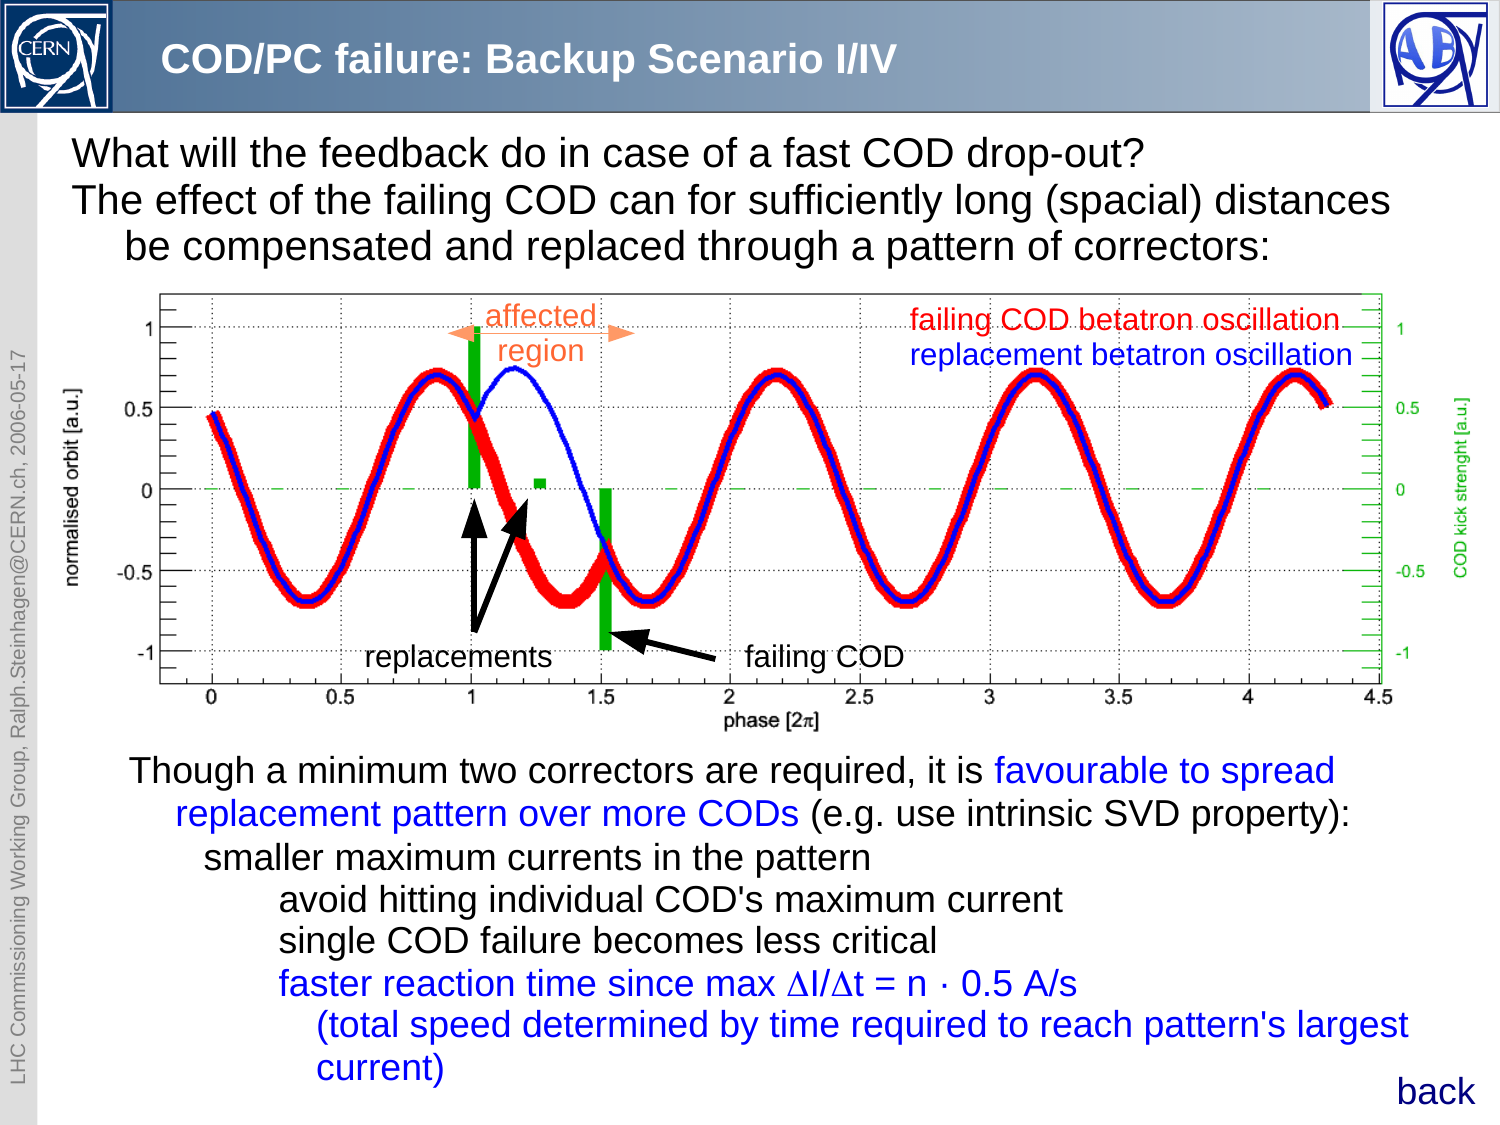

# COD/PC failure: Backup Scenario I/IV
What will the feedback do in case of a fast COD drop-out?
The effect of the failing COD can for sufficiently long (spacial) distances be compensated and replaced through a pattern of correctors:
failing COD betatron oscillation
replacement betatron oscillation
affected
region
failing COD
replacements
Though a minimum two correctors are required, it is favourable to spread replacement pattern over more CODs (e.g. use intrinsic SVD property):
smaller maximum currents in the pattern
avoid hitting individual COD's maximum current
single COD failure becomes less critical
faster reaction time since max DI/Dt = n · 0.5 A/s			 (total speed determined by time required to reach pattern's largest current)
back